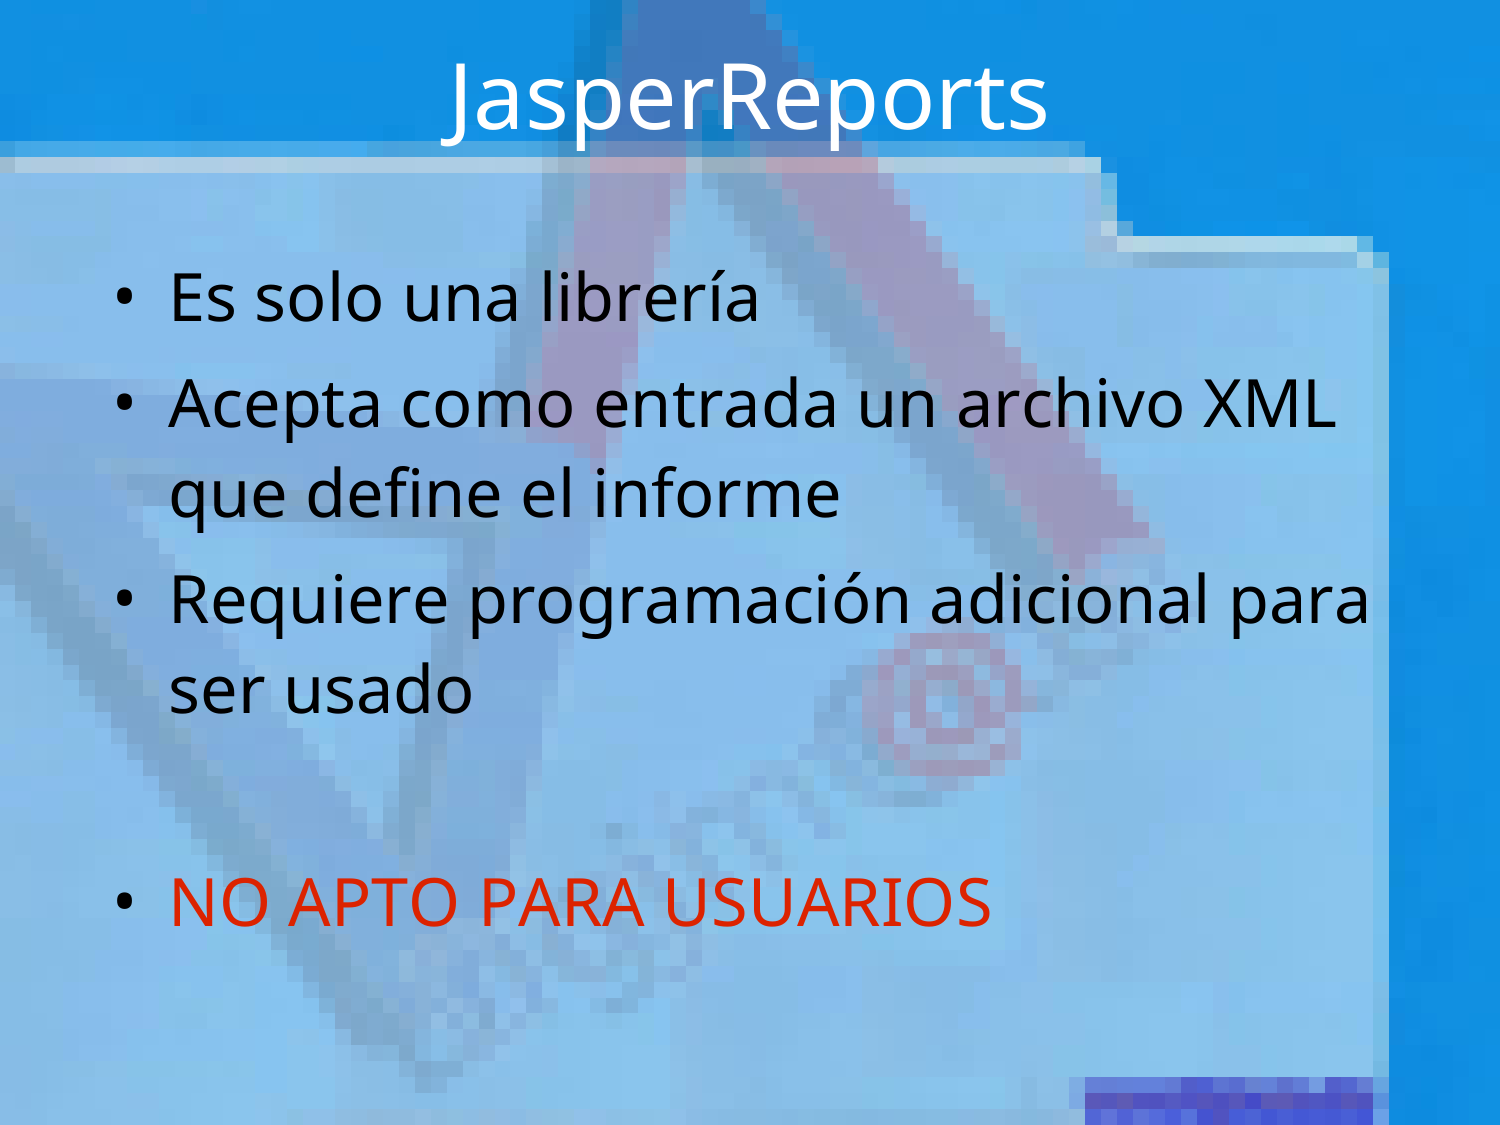

# JasperReports
Es solo una librería
Acepta como entrada un archivo XML que define el informe
Requiere programación adicional para ser usado
NO APTO PARA USUARIOS